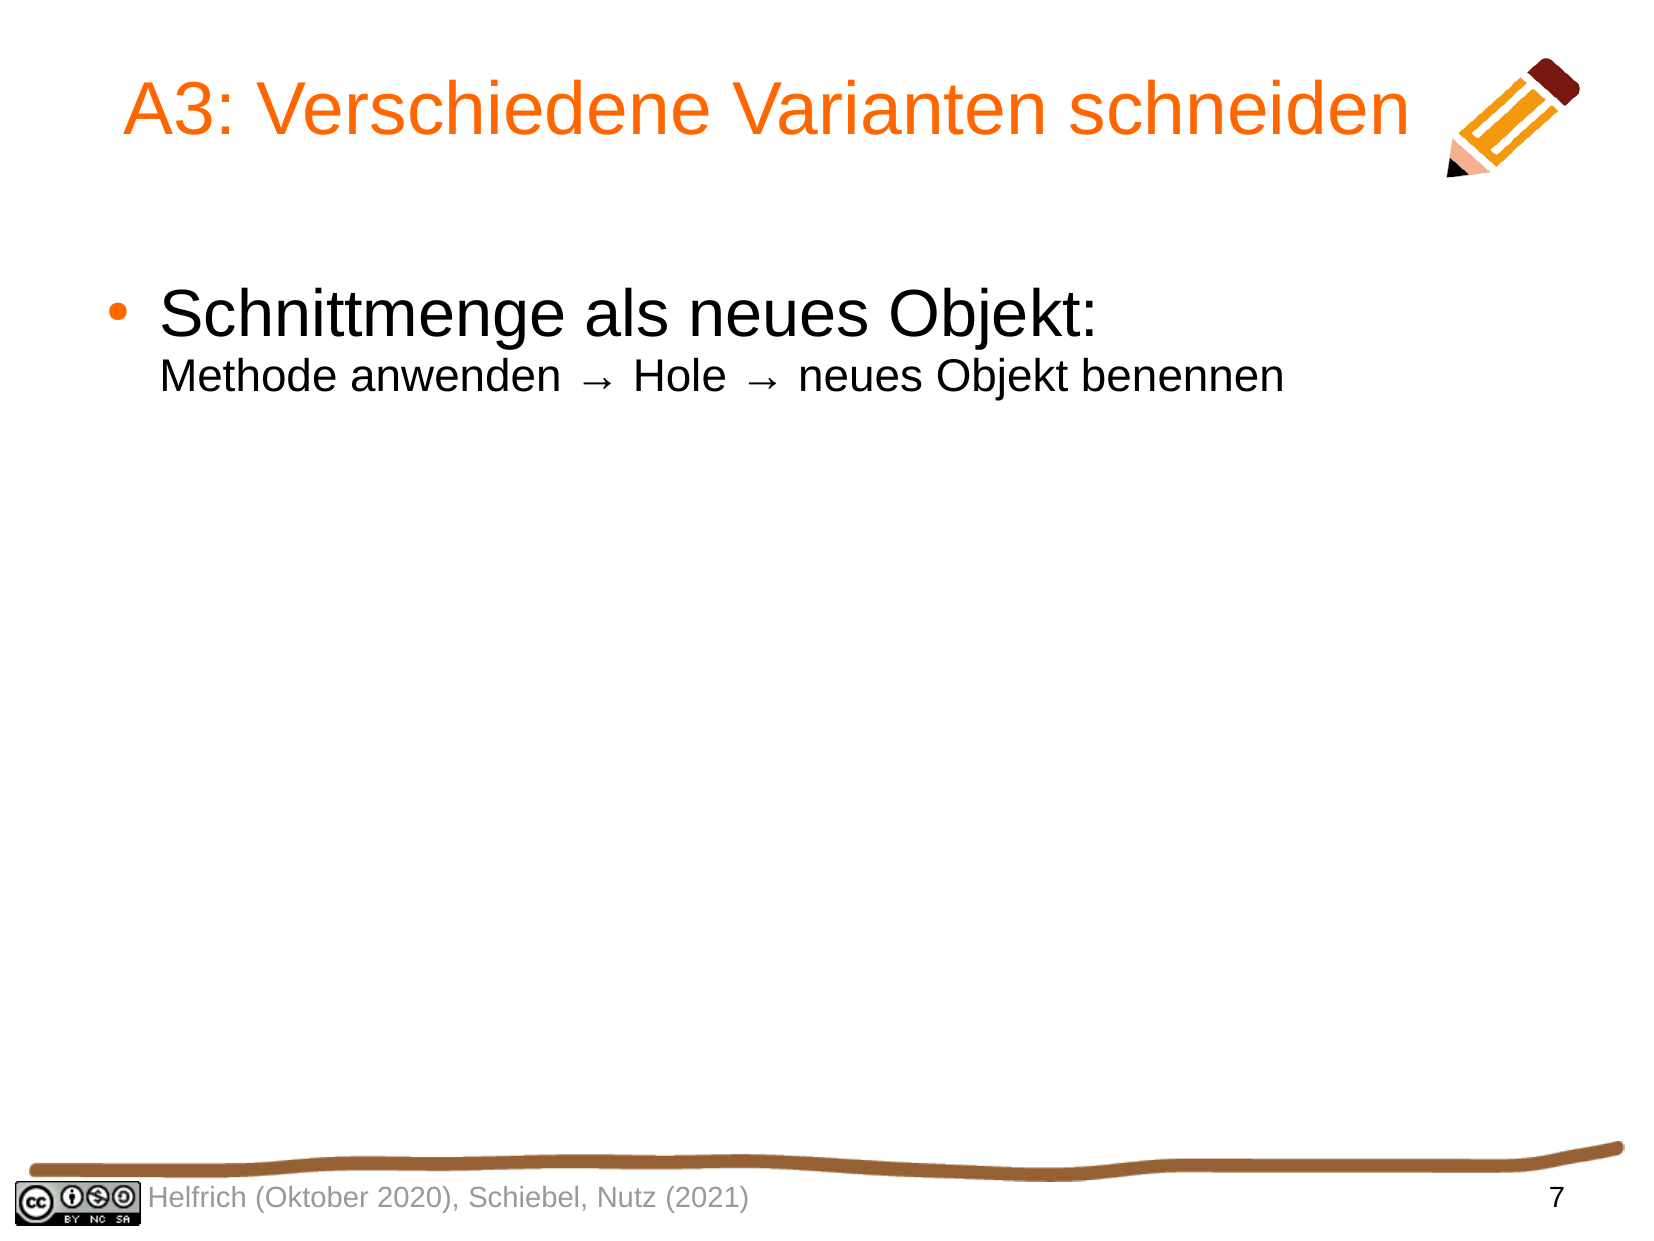

# A3: Verschiedene Varianten schneiden
Schnittmenge als neues Objekt:
Methode anwenden → Hole → neues Objekt benennen
7